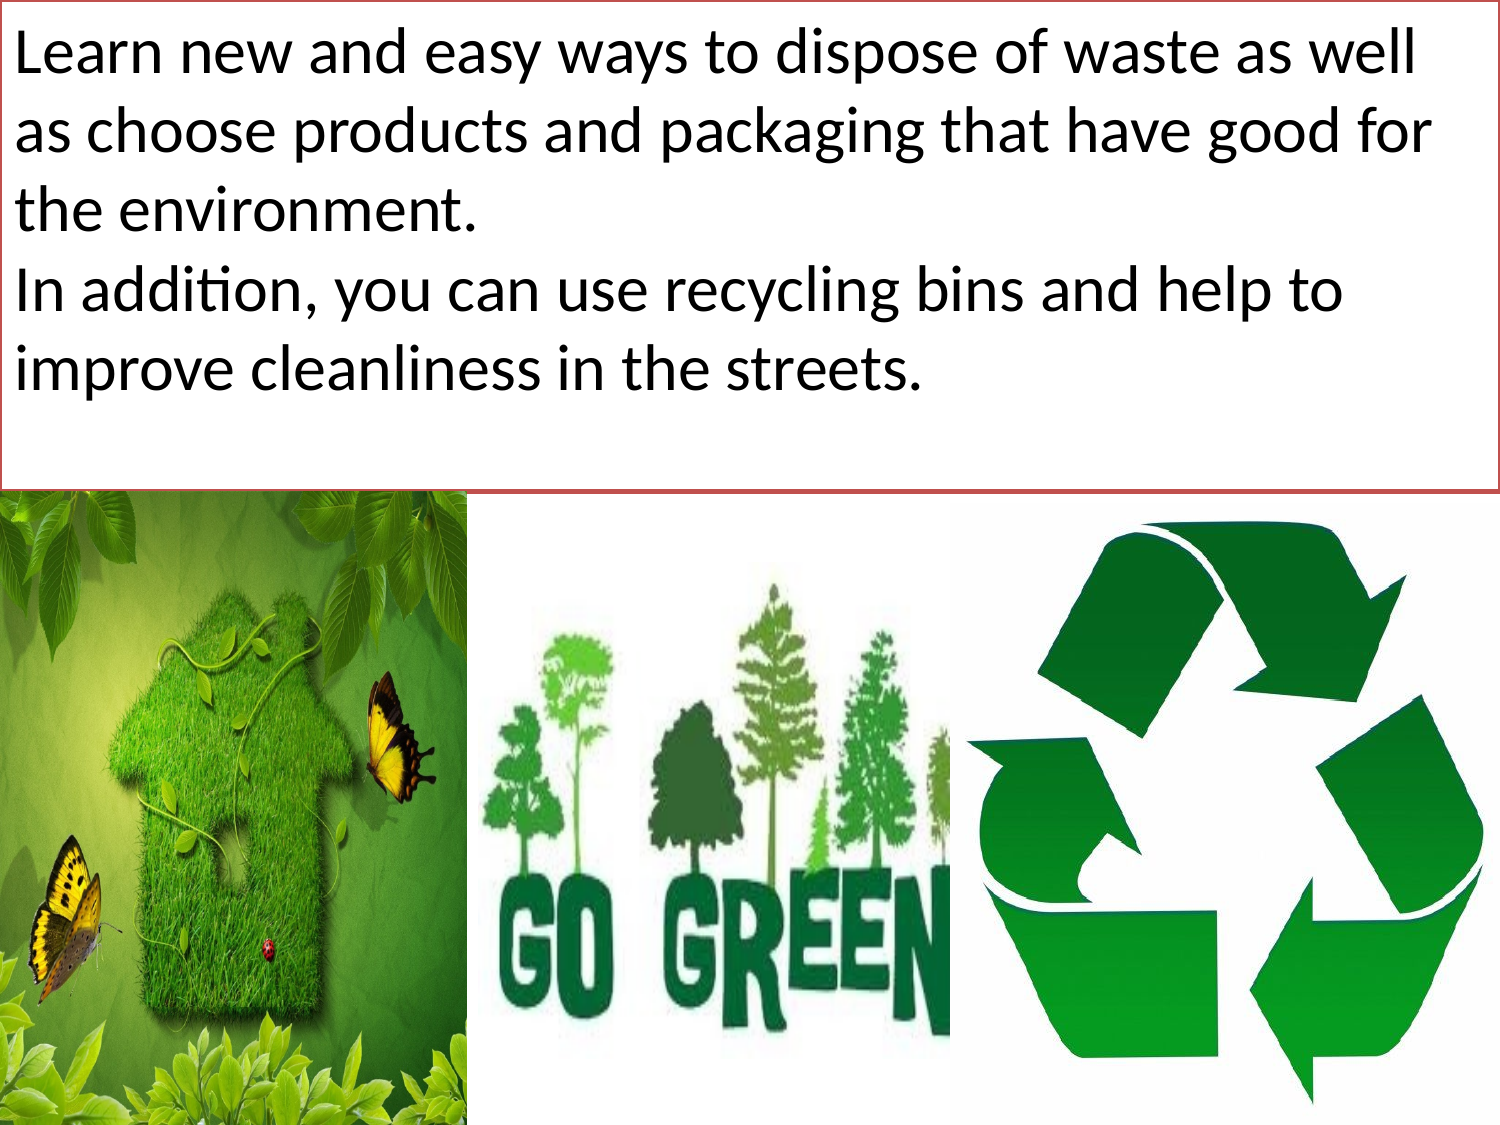

Learn new and easy ways to dispose of waste as well as choose products and packaging that have good for the environment.
In addition, you can use recycling bins and help to improve cleanliness in the streets.
#